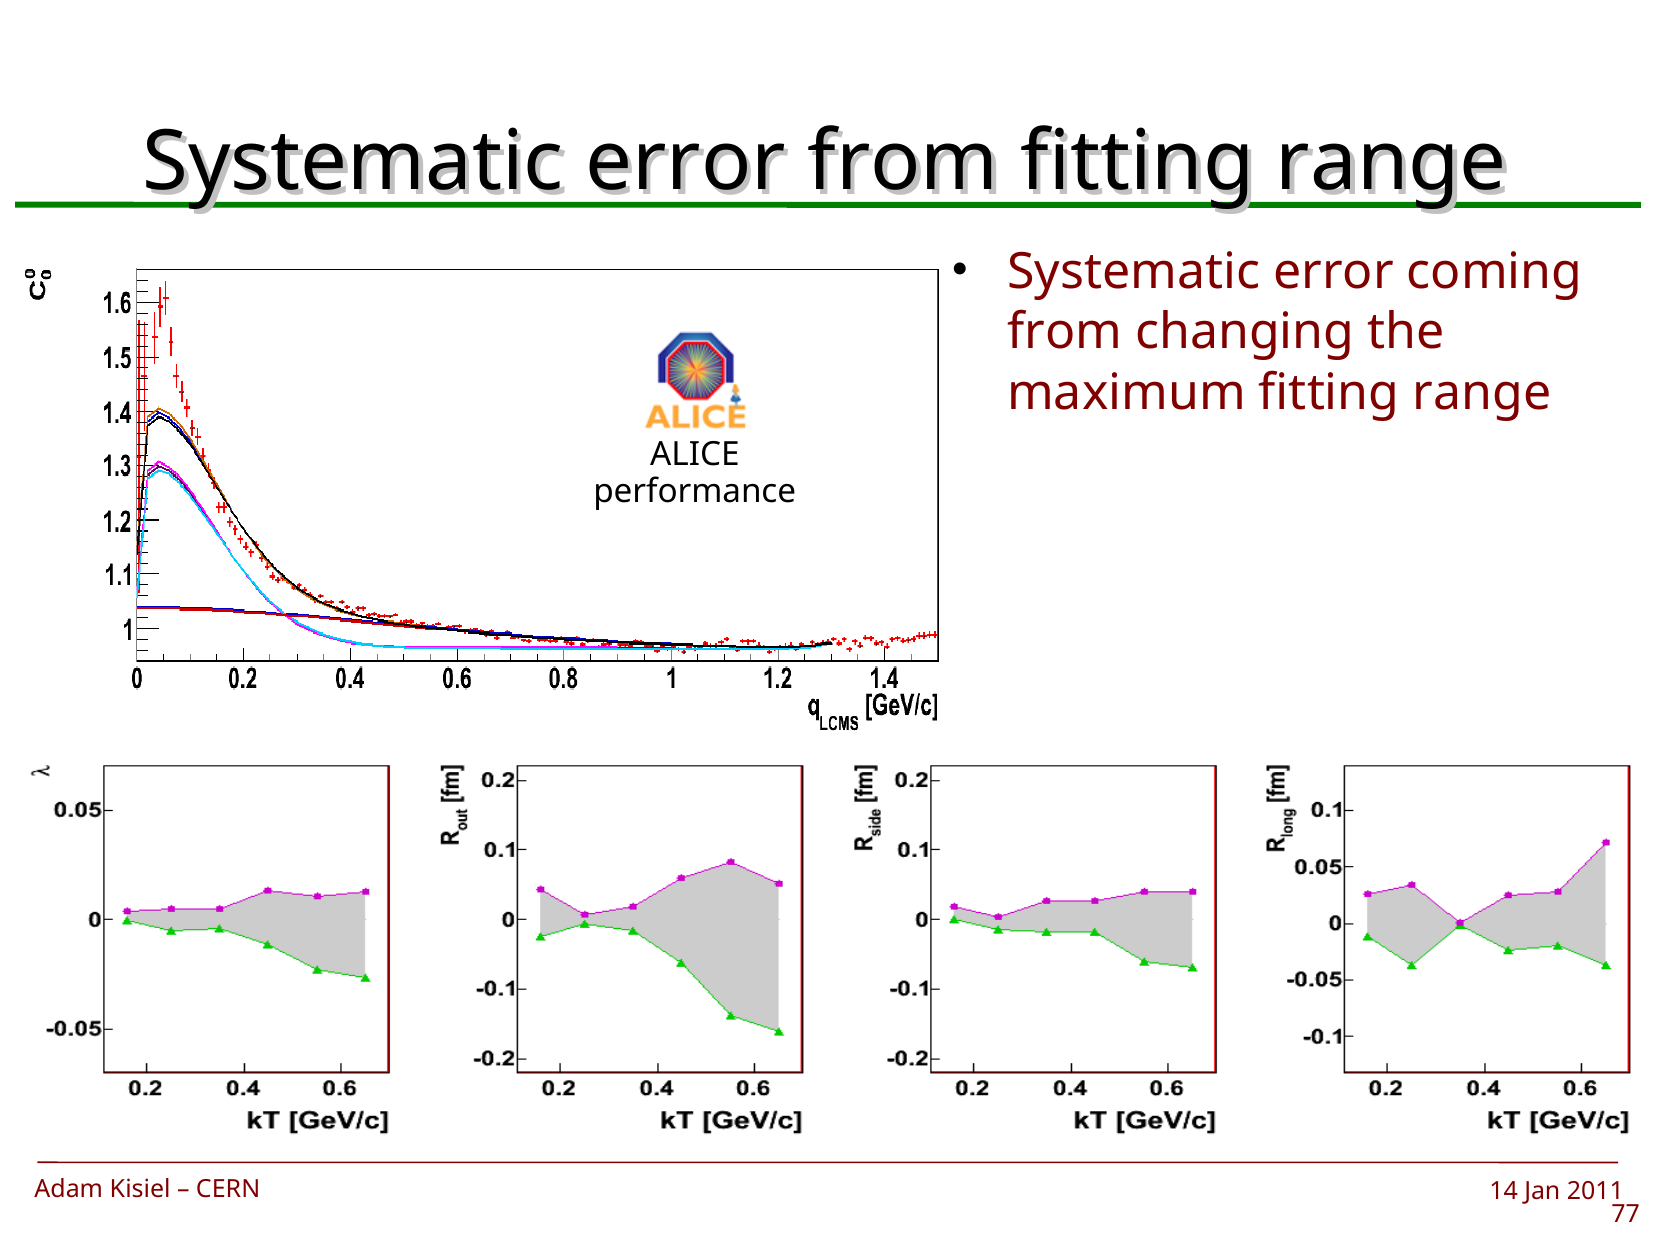

# Systematic error from fitting range
Systematic error coming from changing the maximum fitting range
ALICE
performance